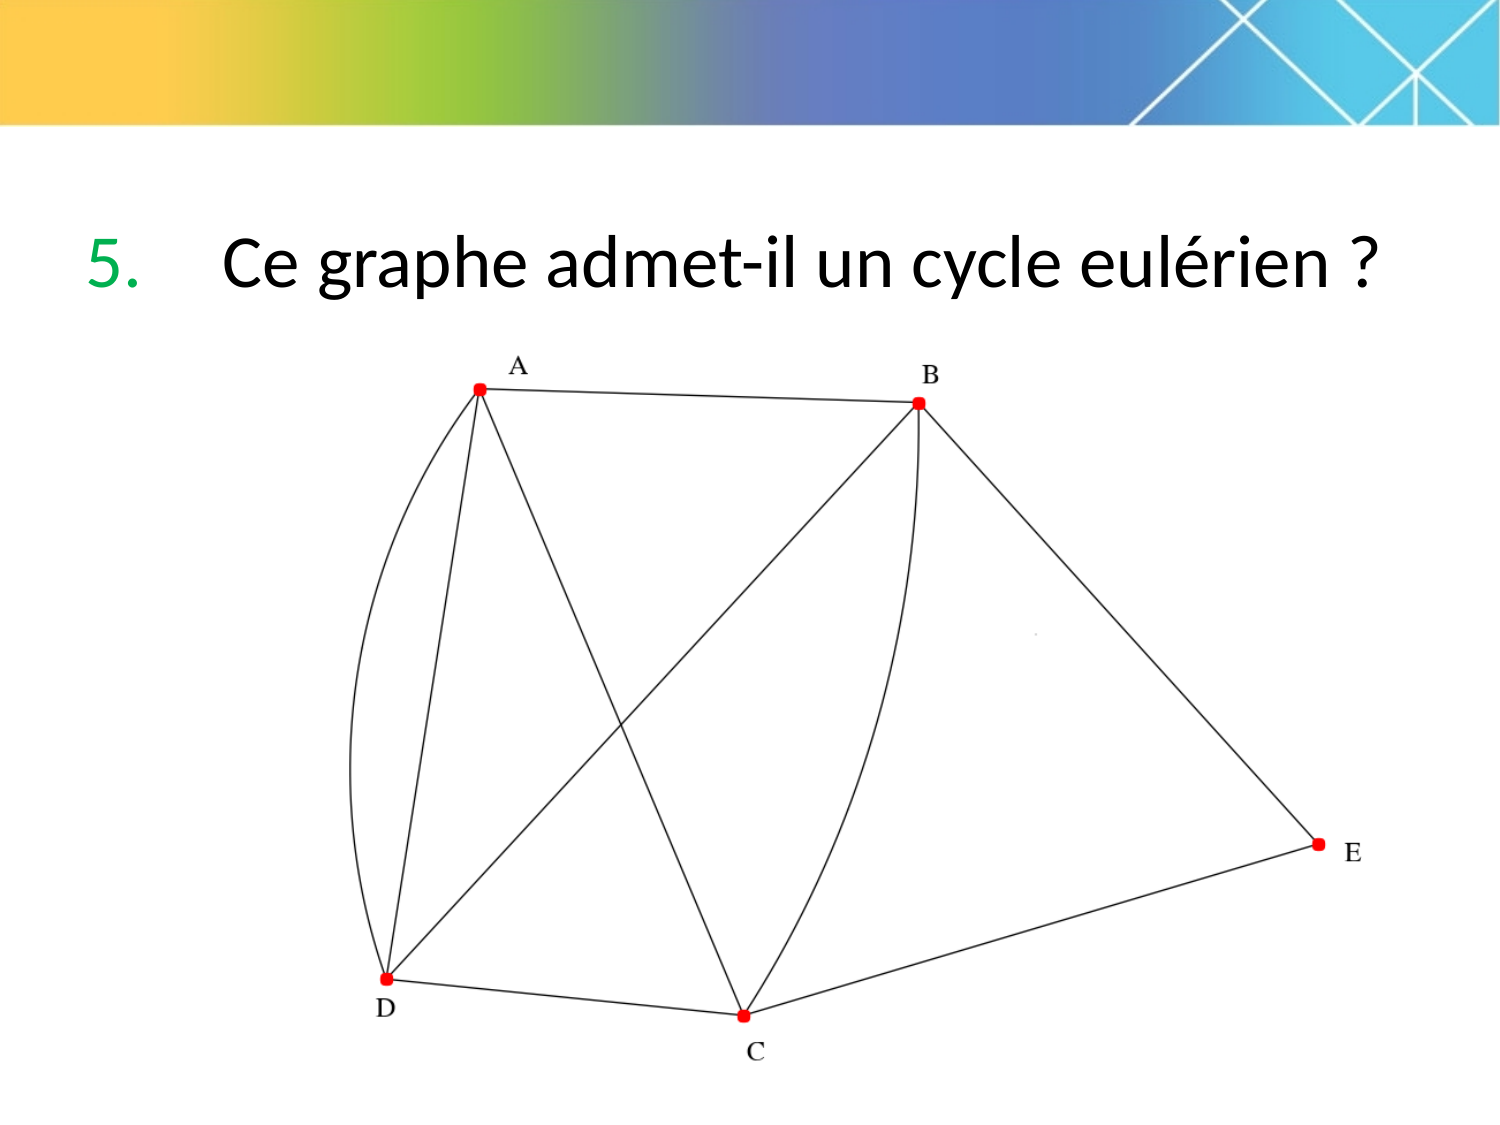

# Ce graphe admet-il un cycle eulérien ?